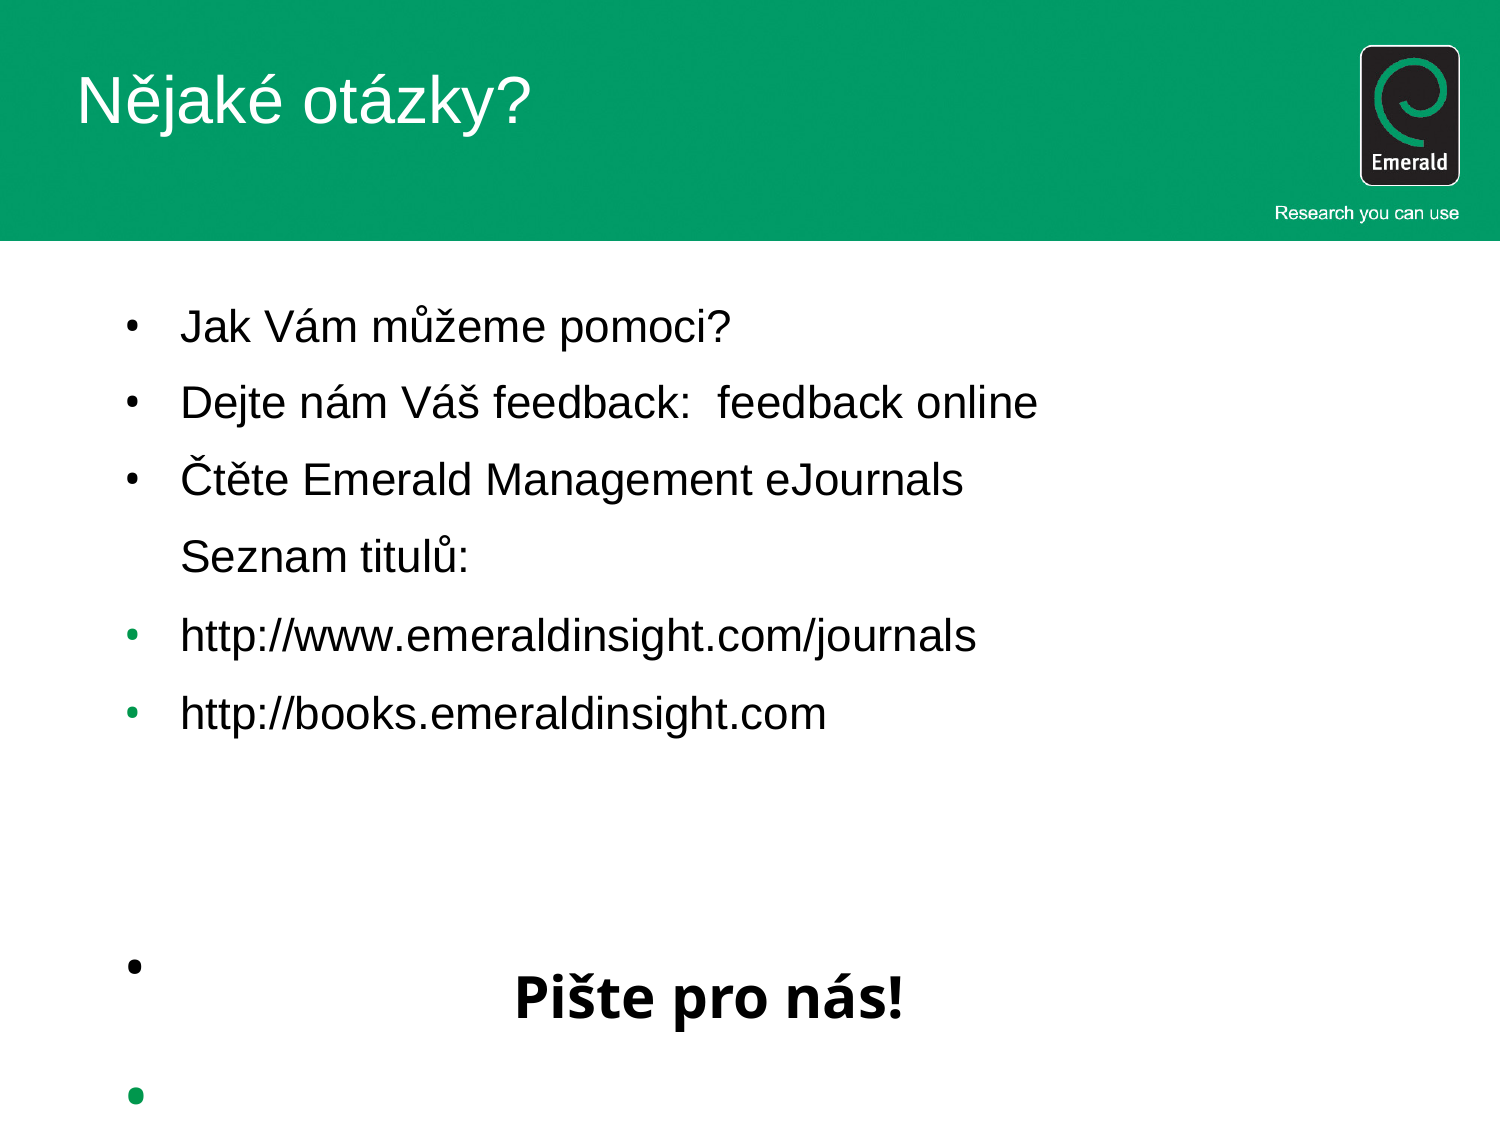

# Nějaké otázky?
Jak Vám můžeme pomoci?
Dejte nám Váš feedback: feedback online
Čtěte Emerald Management eJournals
Seznam titulů:
http://www.emeraldinsight.com/journals
http://books.emeraldinsight.com
Pište pro nás!